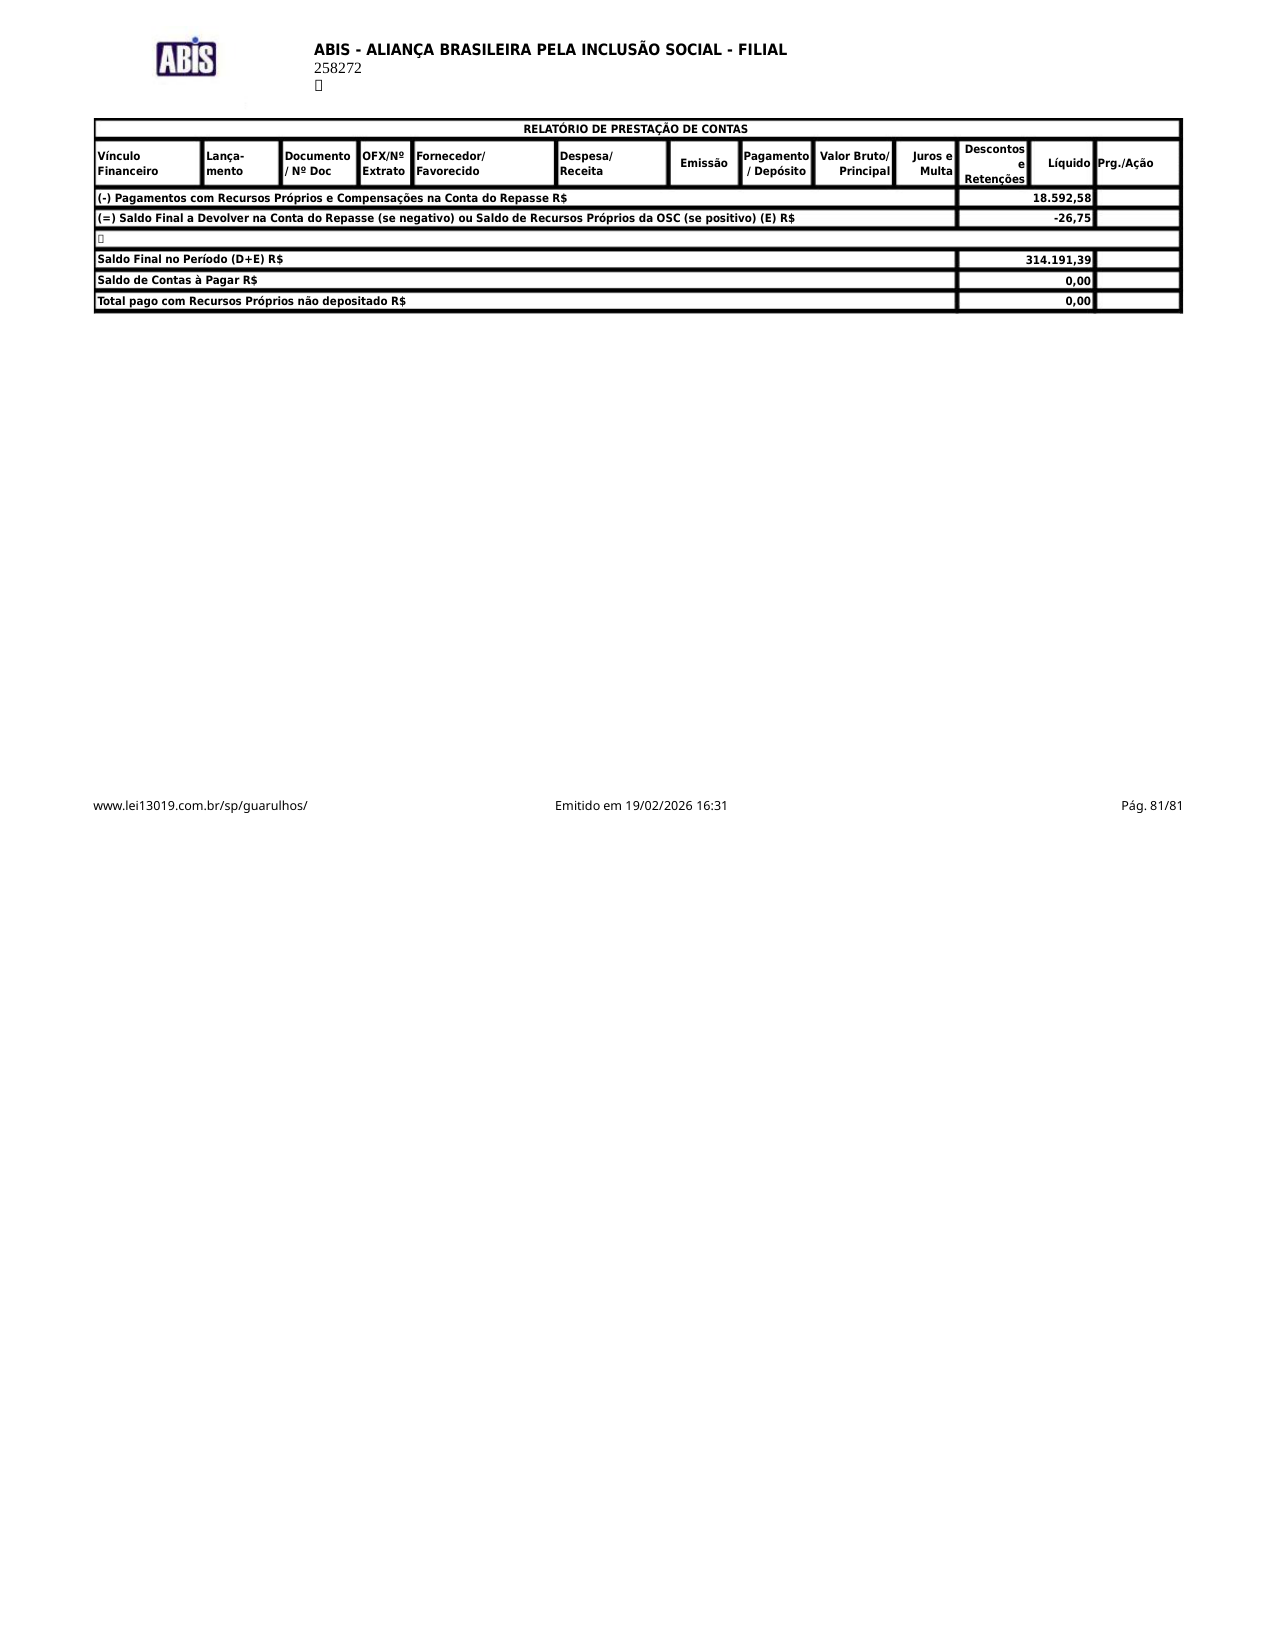

ABIS - ALIANÇA BRASILEIRA PELA INCLUSÃO SOCIAL - FILIAL


RELATÓRIO DE PRESTAÇÃO DE CONTAS
Descontos
e
Retenções
Vínculo
Financeiro
Lança-
mento
Documento
/ Nº Doc
OFX/Nº
Extrato
Fornecedor/
Favorecido
Despesa/
Receita
Pagamento
/ Depósito
Valor Bruto/
Principal
Juros e
Multa
Emissão
Líquido Prg./Ação
(-) Pagamentos com Recursos Próprios e Compensações na Conta do Repasse R$
18.592,58
(=) Saldo Final a Devolver na Conta do Repasse (se negativo) ou Saldo de Recursos Próprios da OSC (se positivo) (E) R$
-26,75

Saldo Final no Período (D+E) R$
314.191,39
0,00
Saldo de Contas à Pagar R$
Total pago com Recursos Próprios não depositado R$
0,00
www.lei13019.com.br/sp/guarulhos/
Emitido em 19/02/2026 16:31
Pág. 81/81